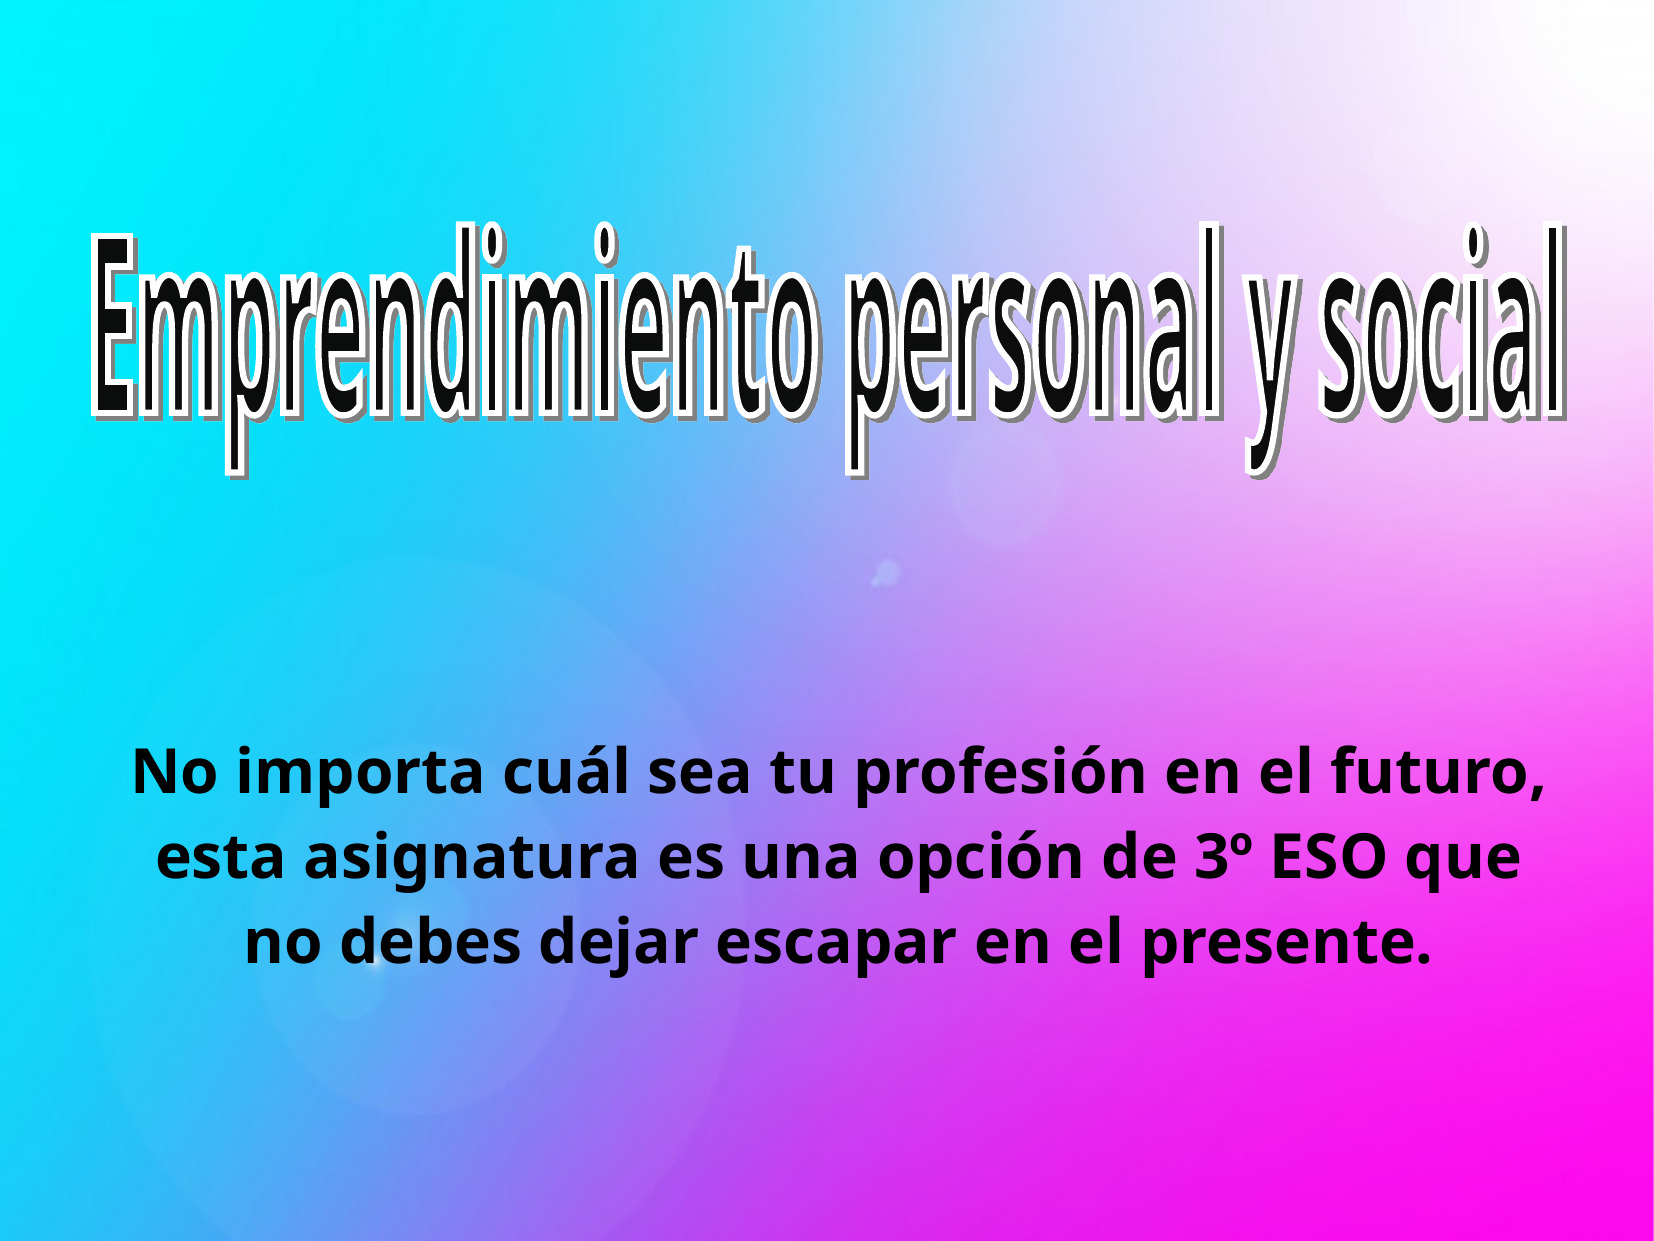

Emprendimiento personal y social
# No importa cuál sea tu profesión en el futuro, esta asignatura es una opción de 3º ESO que no debes dejar escapar en el presente.